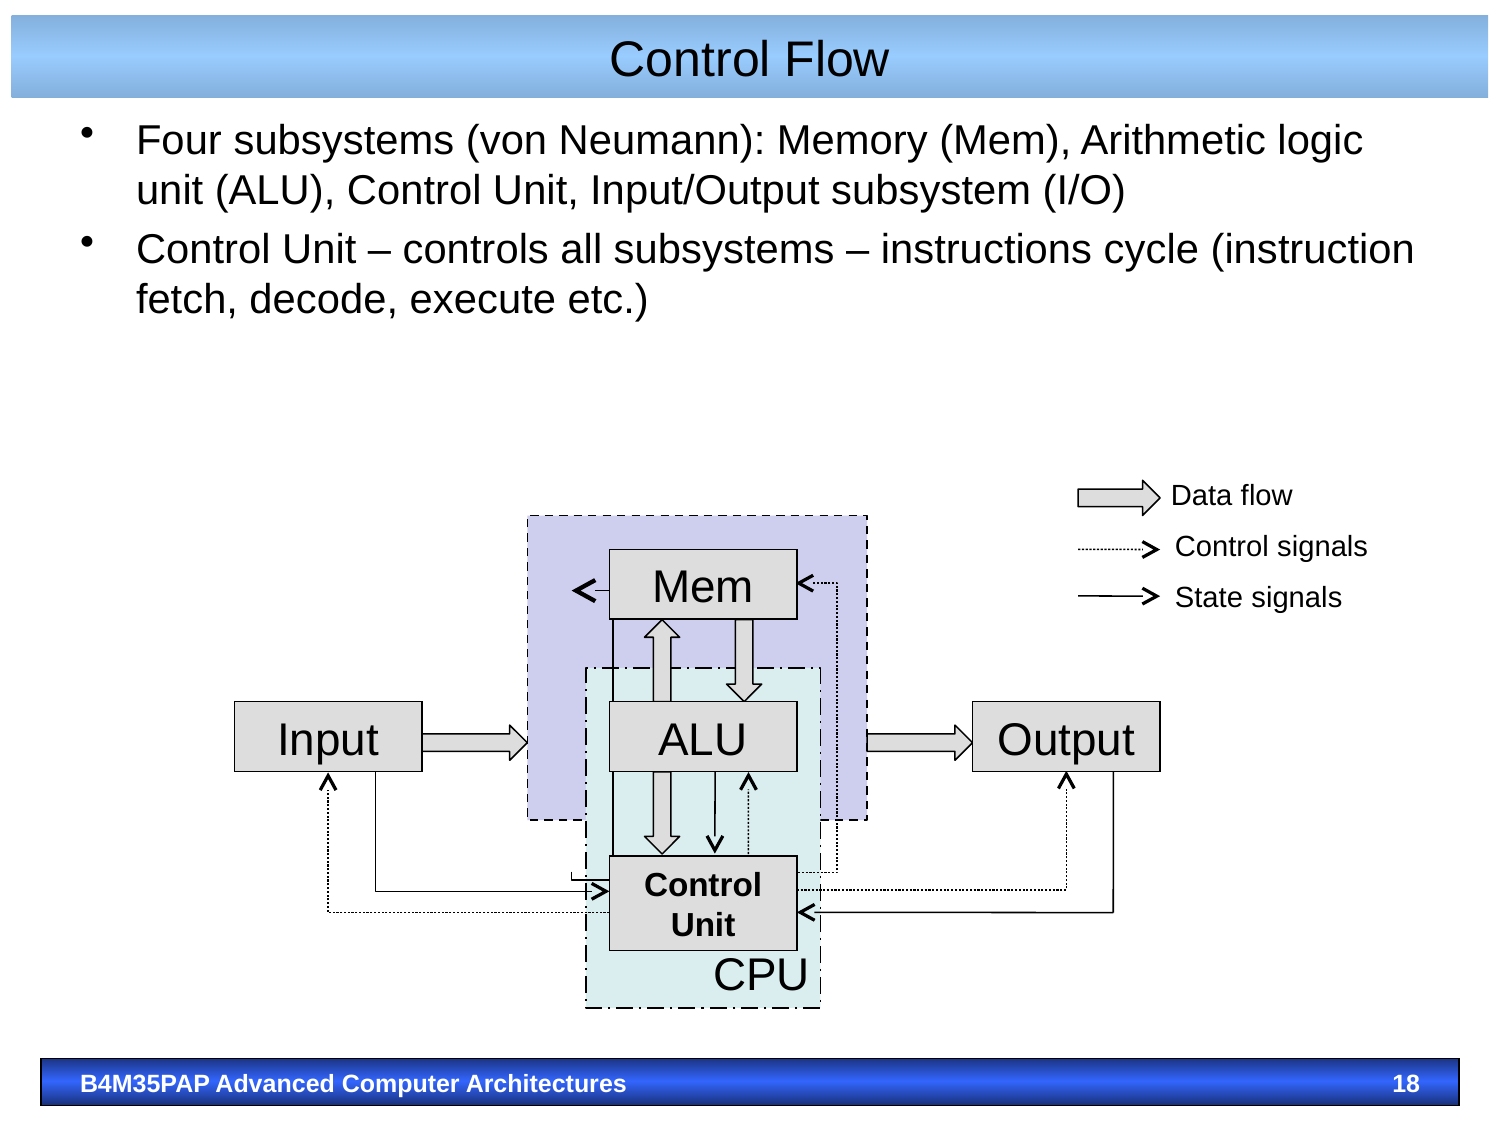

# Control Flow
Four subsystems (von Neumann): Memory (Mem), Arithmetic logic unit (ALU), Control Unit, Input/Output subsystem (I/O)
Control Unit – controls all subsystems – instructions cycle (instruction fetch, decode, execute etc.)
Data flow
Control signals
Mem
State signals
Input
ALU
Output
Control Unit
CPU